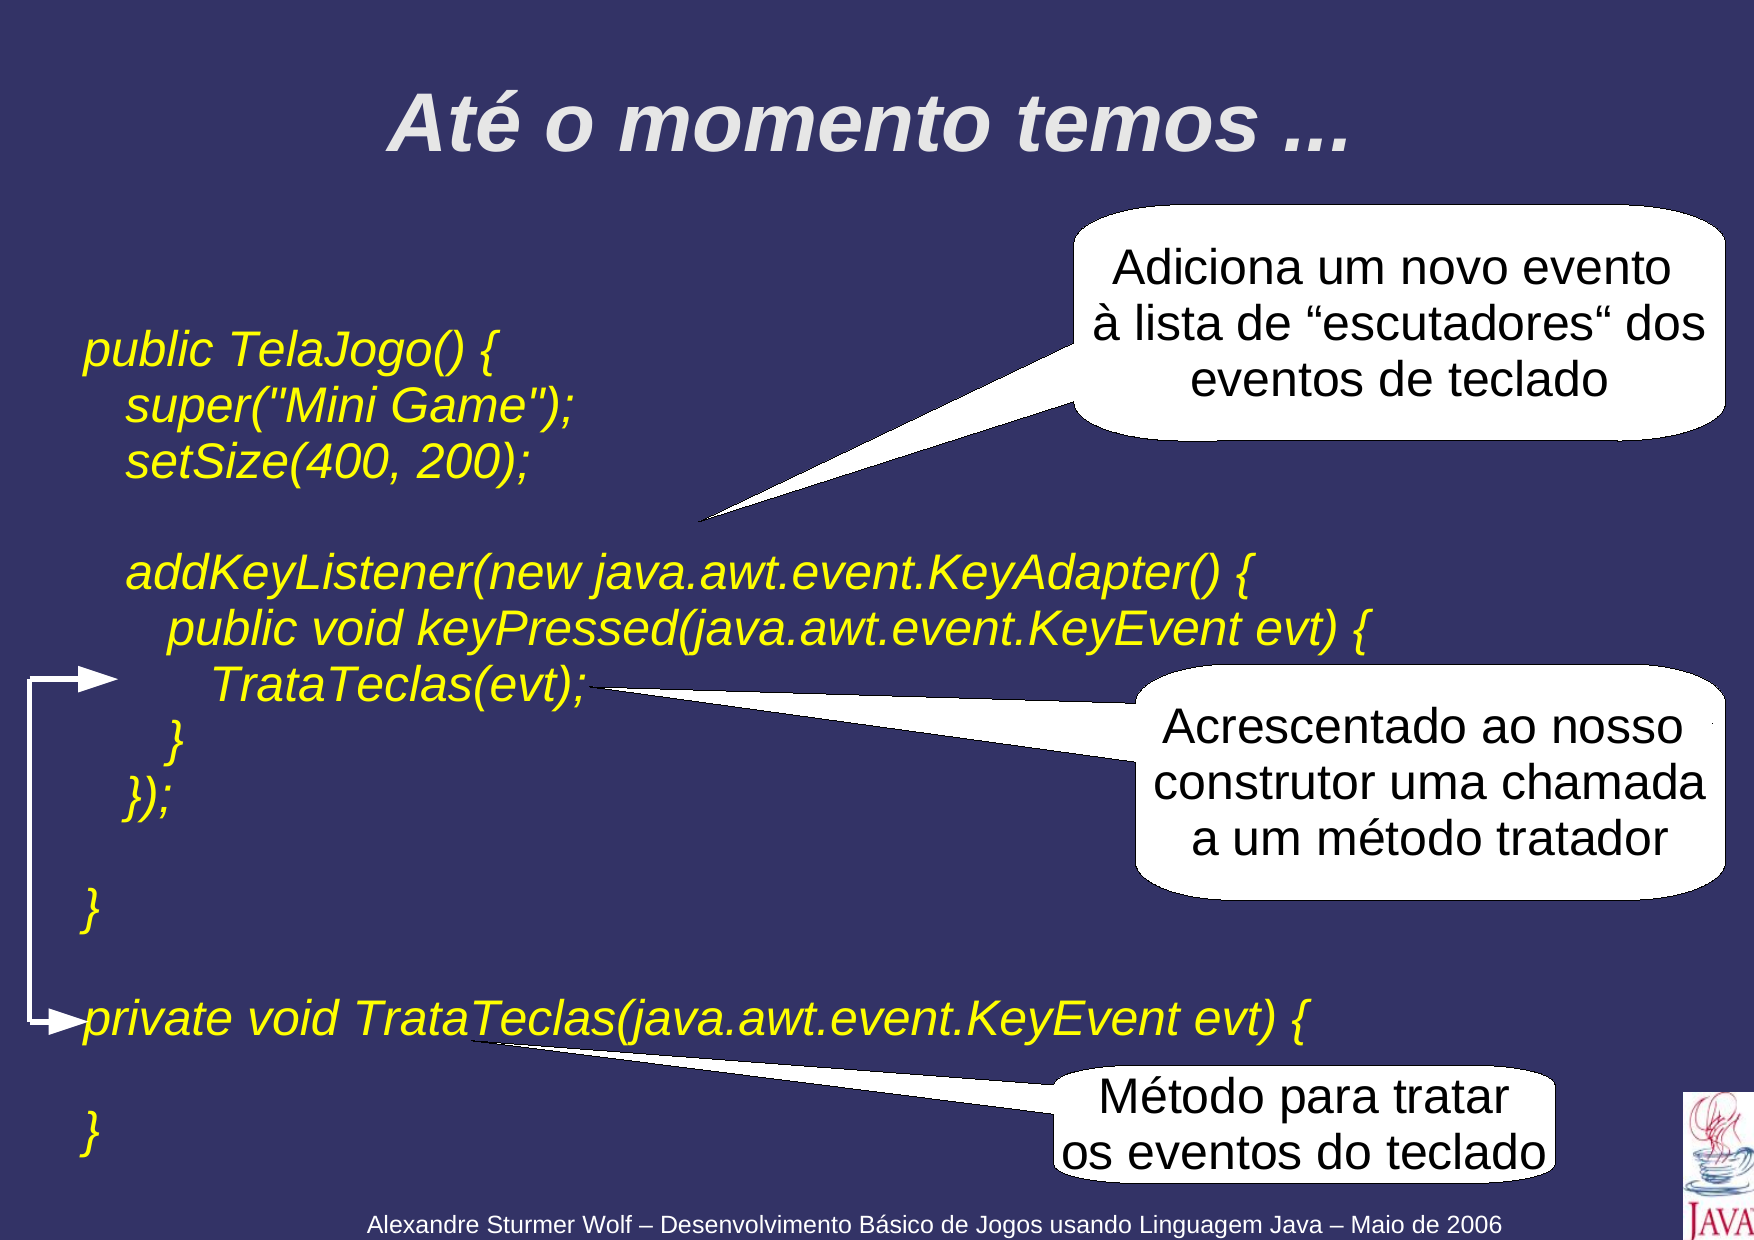

Até o momento temos ...
Adiciona um novo evento
à lista de “escutadores“ dos
eventos de teclado
# public TelaJogo() {
 super("Mini Game");
 setSize(400, 200);
 addKeyListener(new java.awt.event.KeyAdapter() {
 public void keyPressed(java.awt.event.KeyEvent evt) {
 TrataTeclas(evt);
 }
 });
 }
 private void TrataTeclas(java.awt.event.KeyEvent evt) {
 }
Acrescentado ao nosso
construtor uma chamada
a um método tratador
Método para tratar
os eventos do teclado